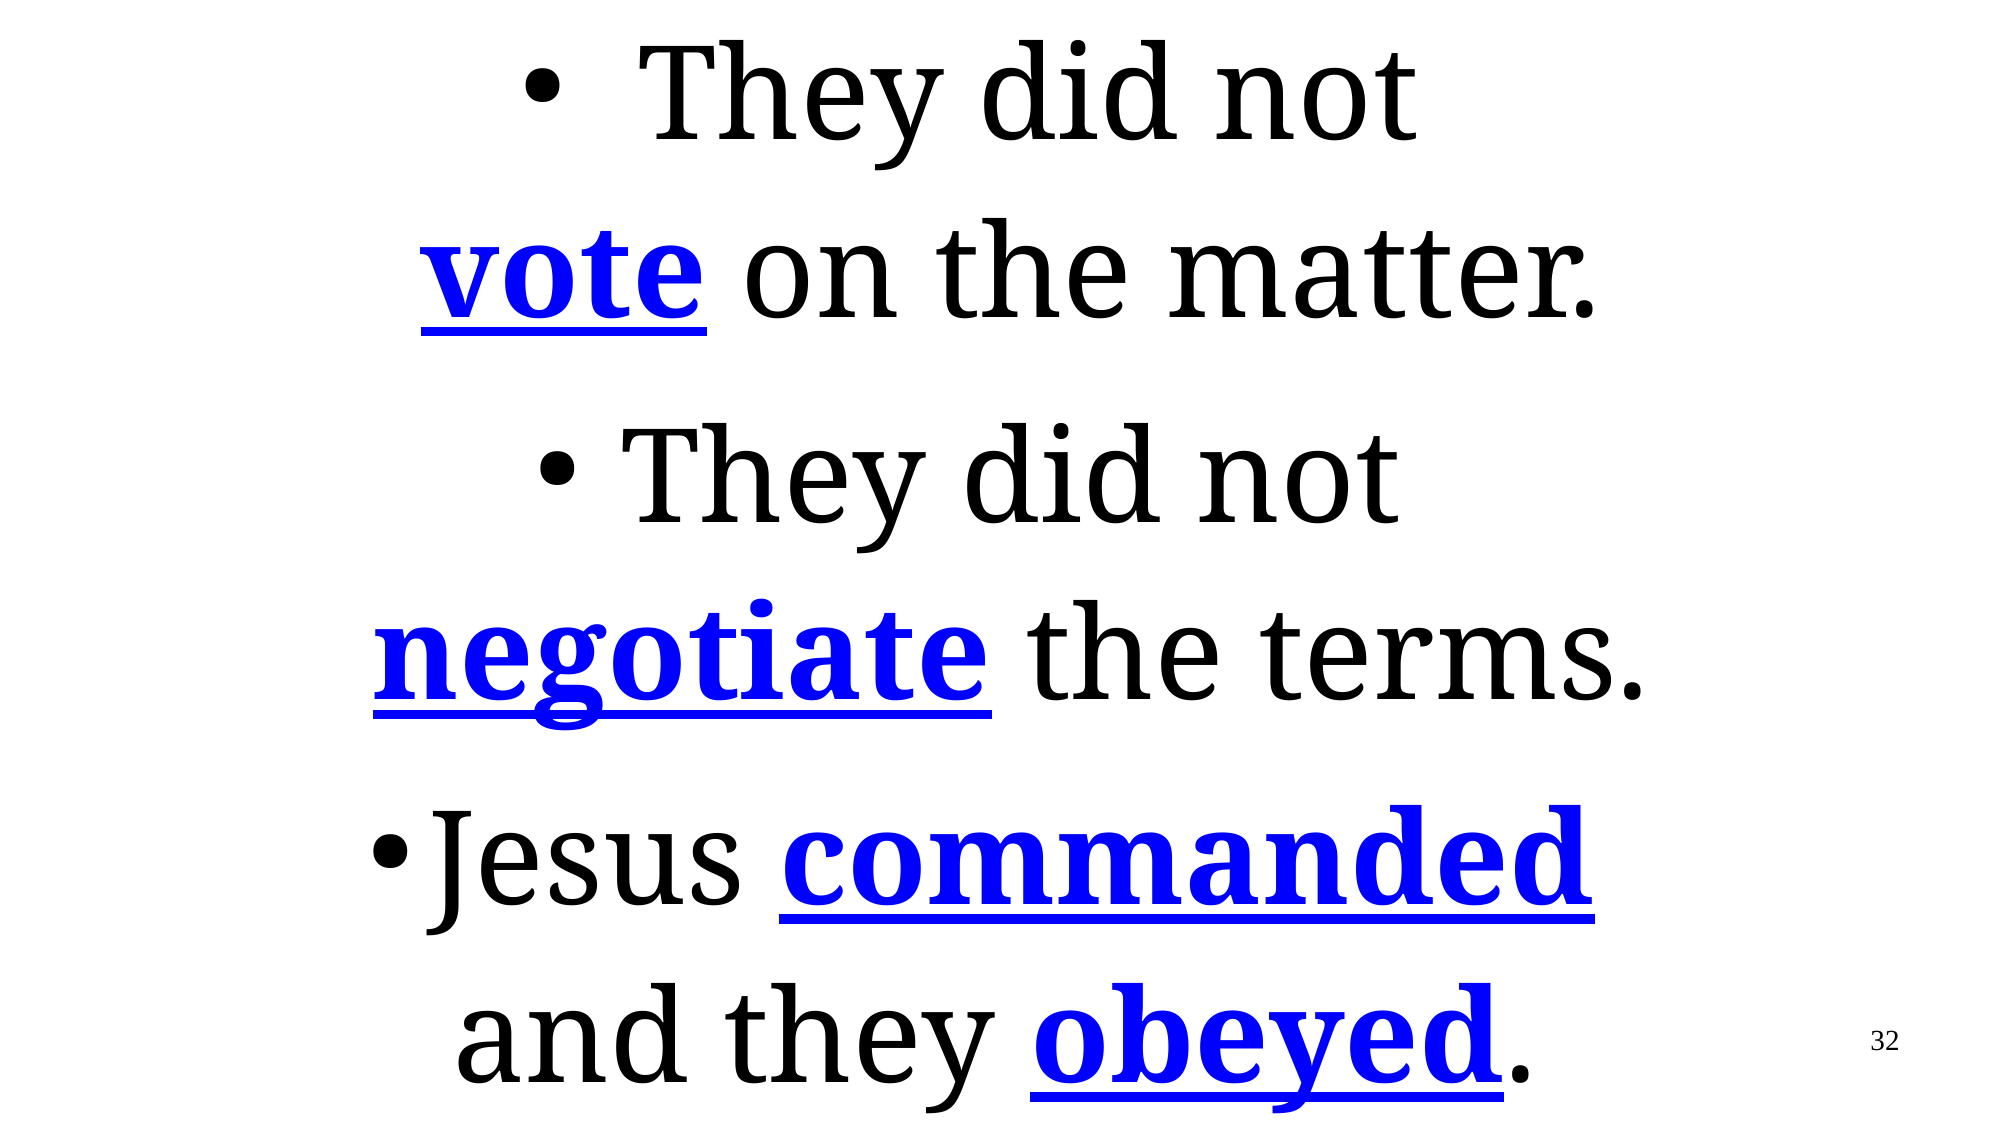

# They did not vote on the matter.
They did not
negotiate the terms.
Jesus commanded
and they obeyed.
32